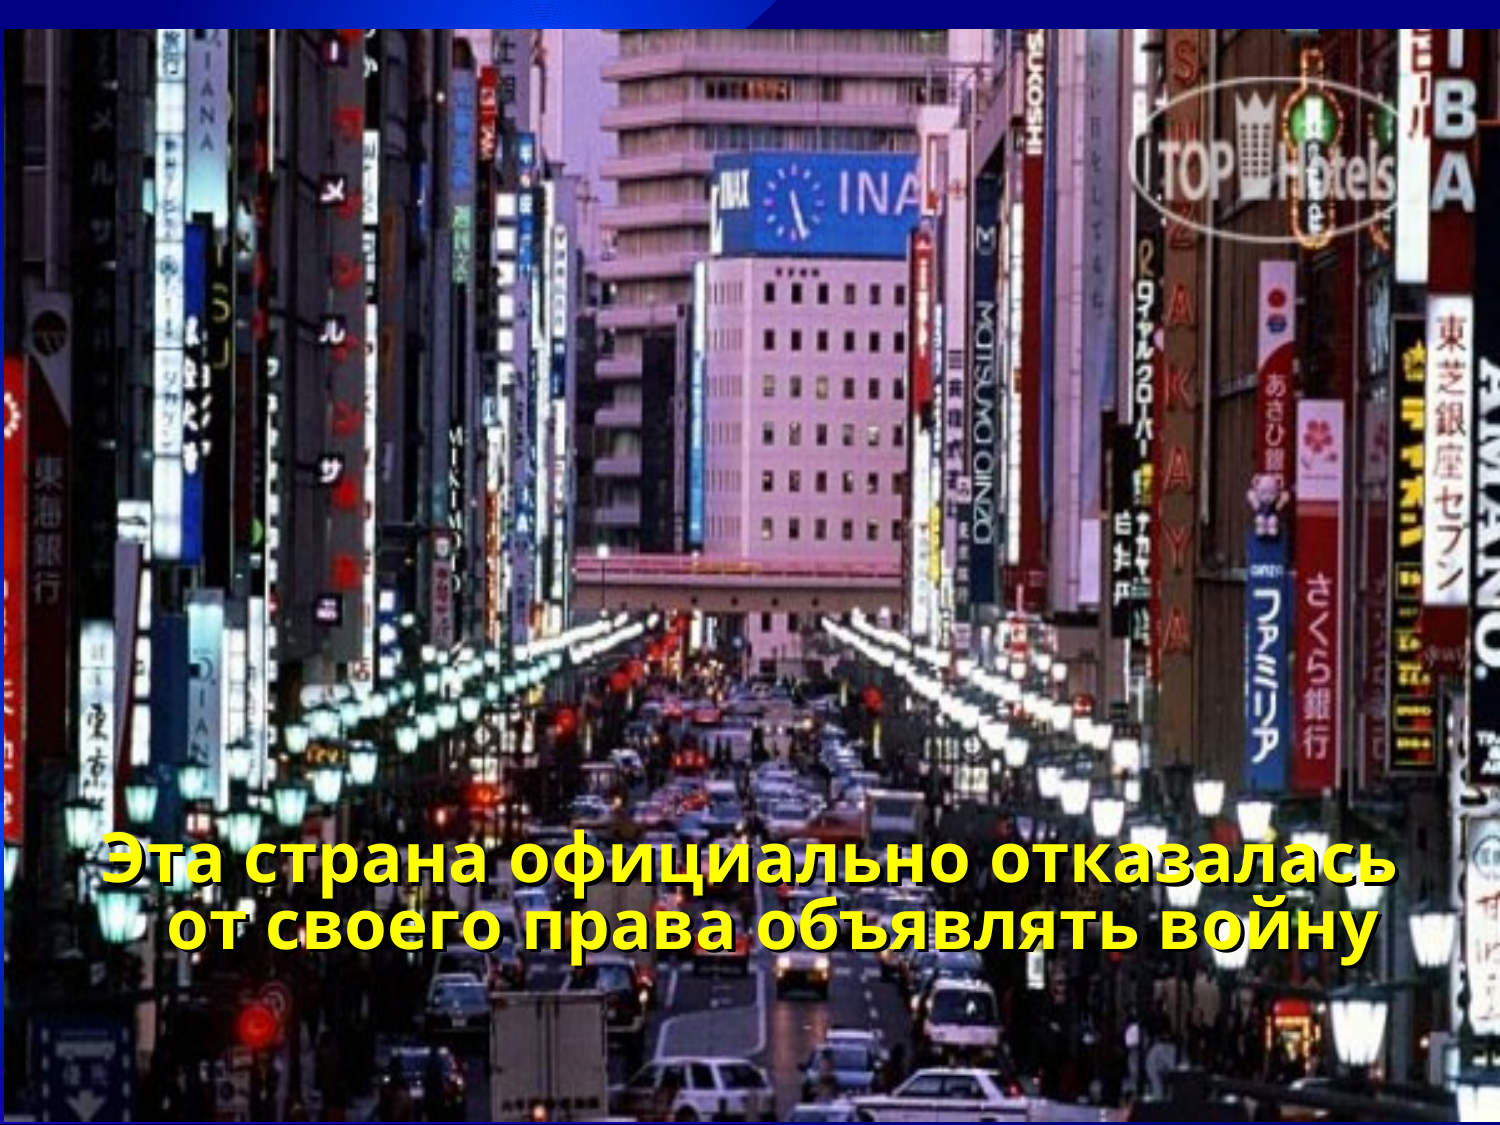

# Эта страна официально отказалась от своего права объявлять войну